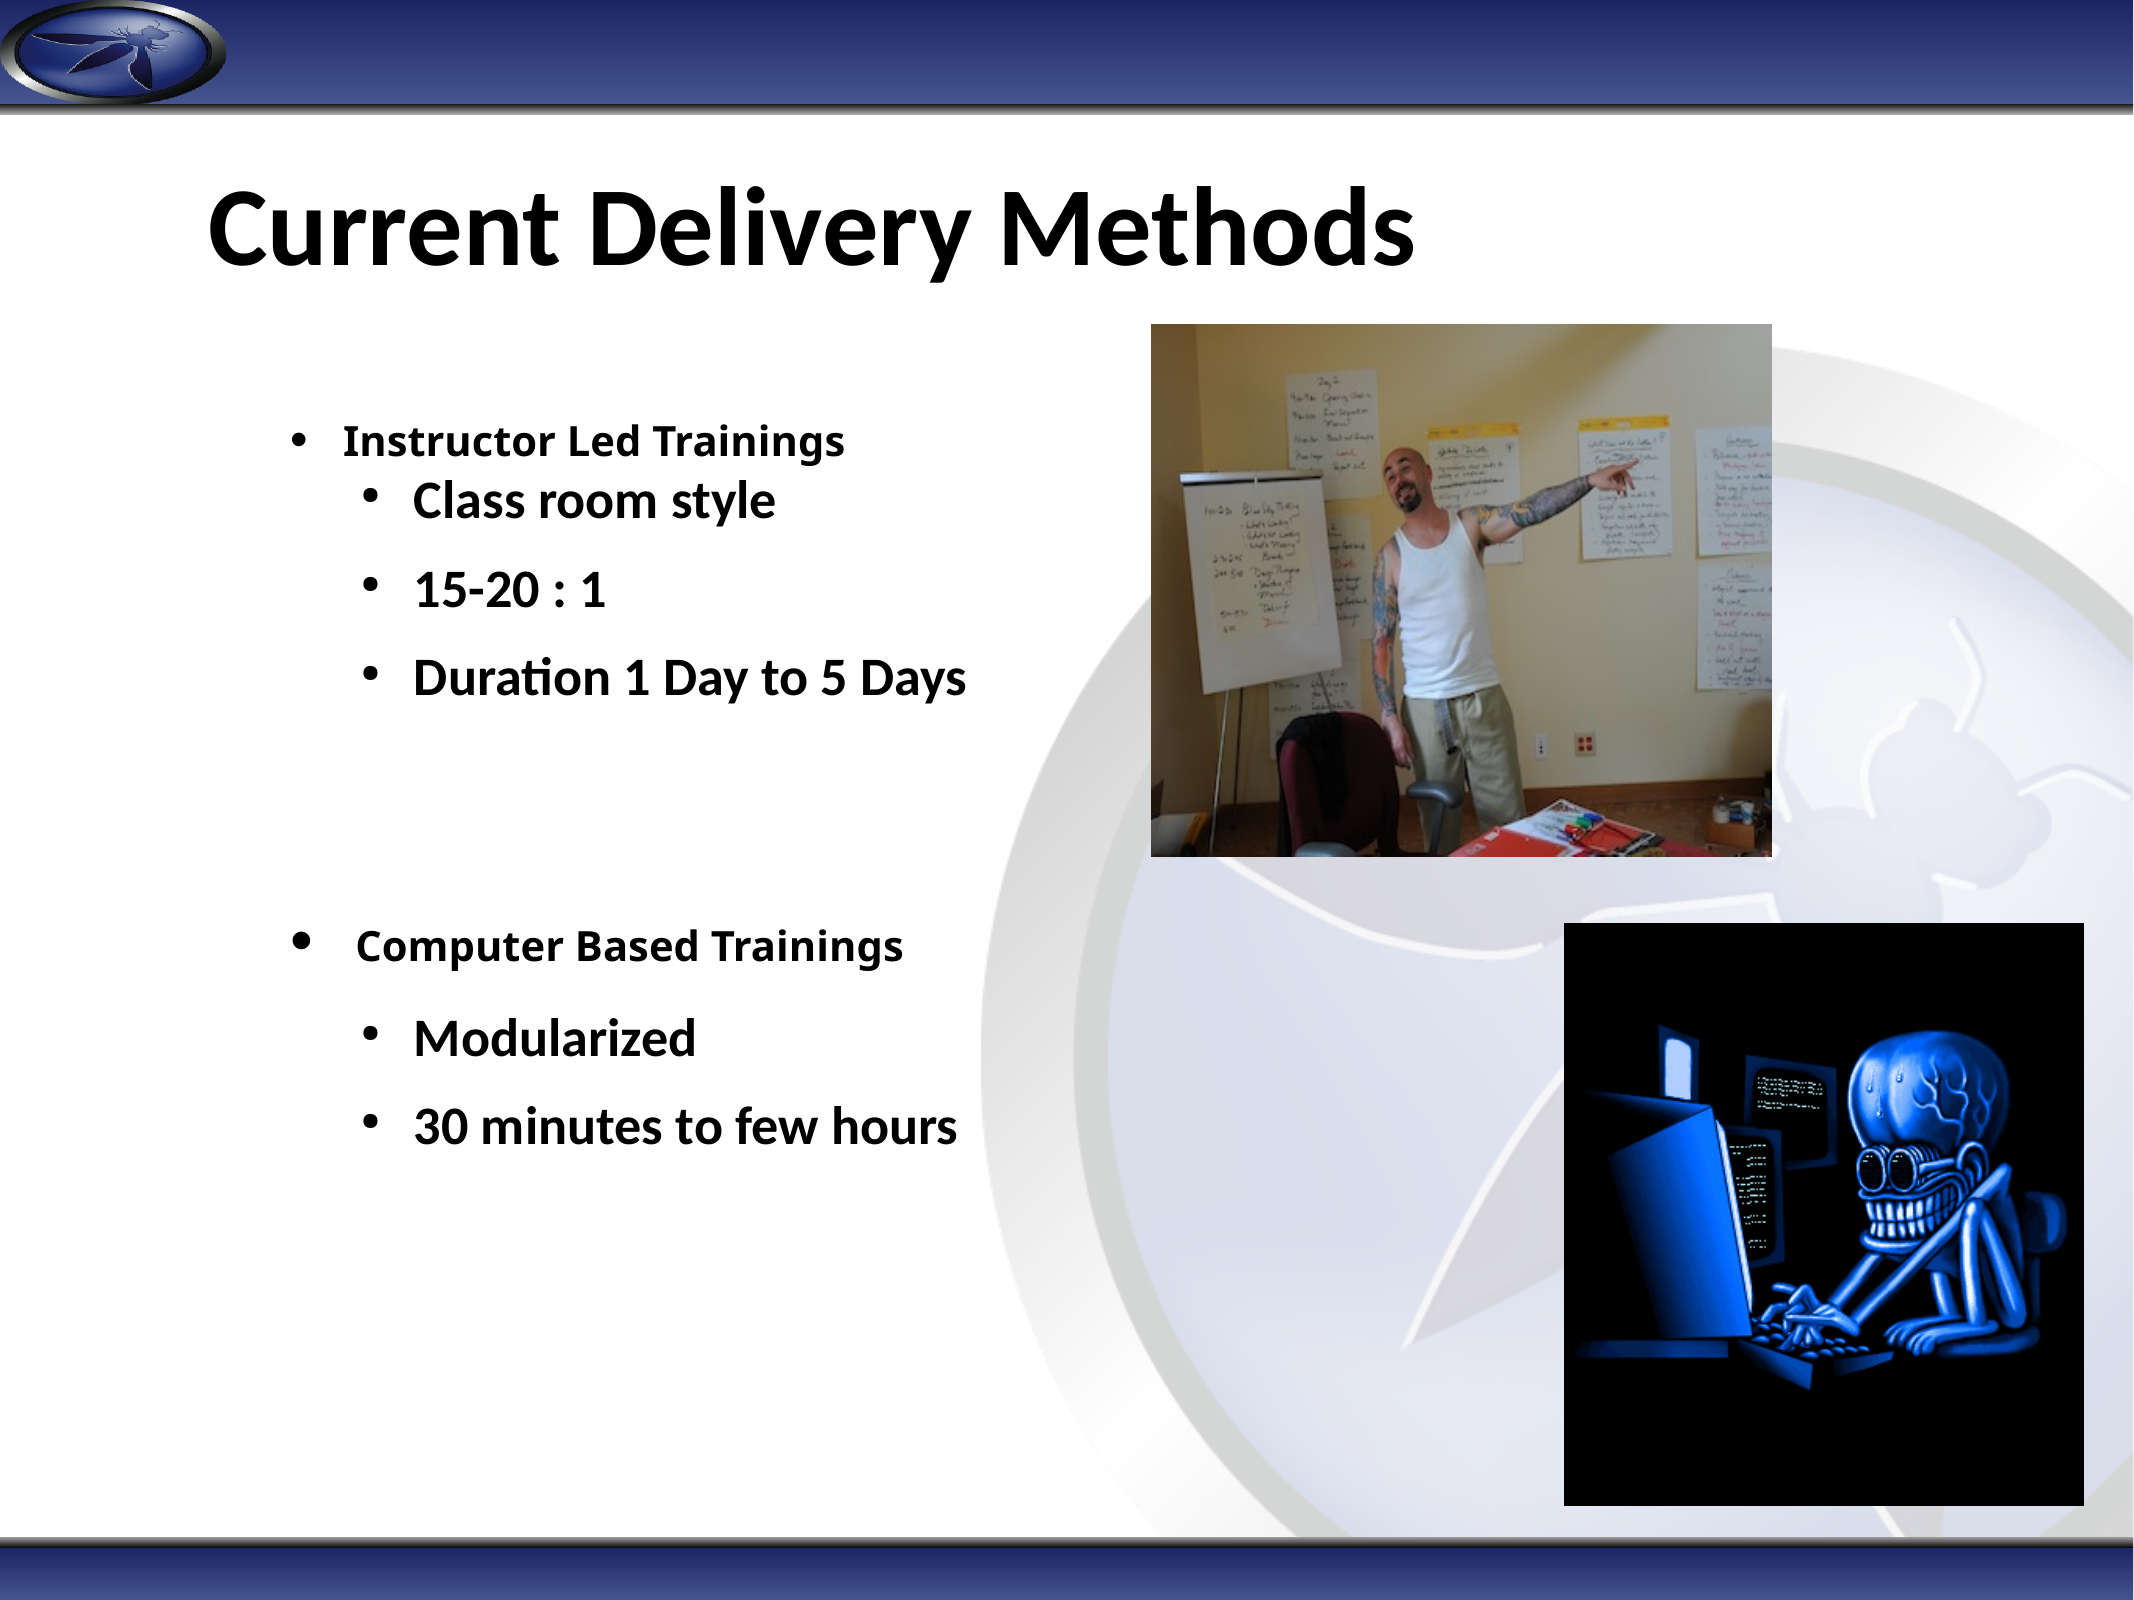

# Current Delivery Methods
Instructor Led Trainings
Class room style
15-20 : 1
Duration 1 Day to 5 Days
 Computer Based Trainings
Modularized
30 minutes to few hours